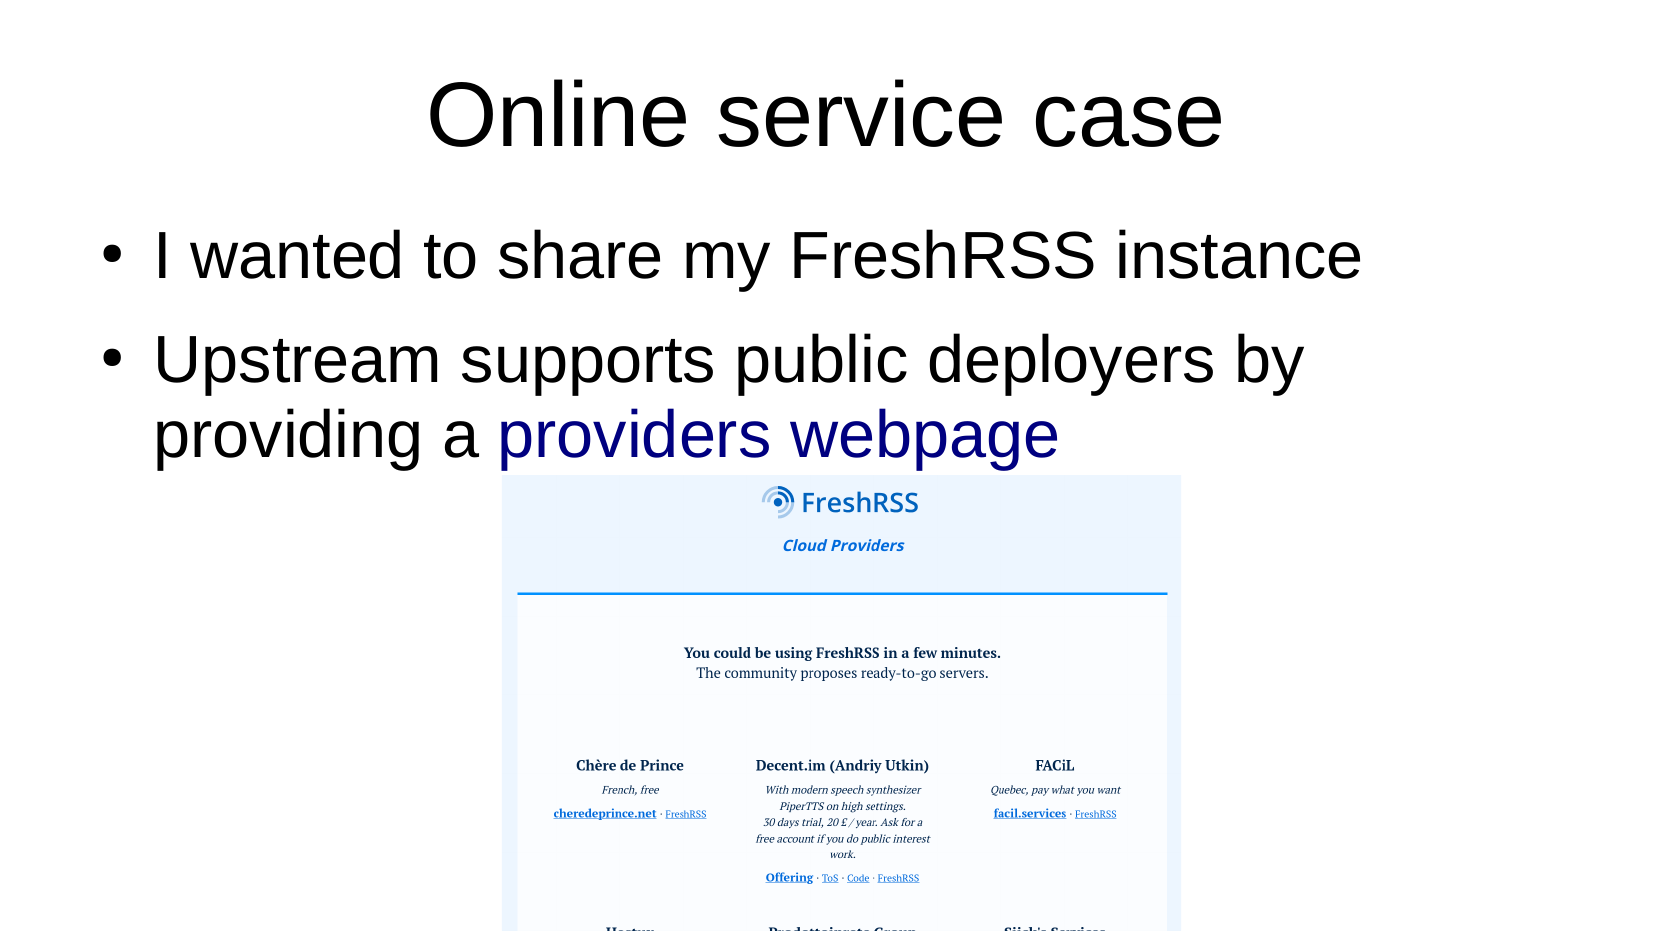

# Online service case
I wanted to share my FreshRSS instance
Upstream supports public deployers by providing a providers webpage